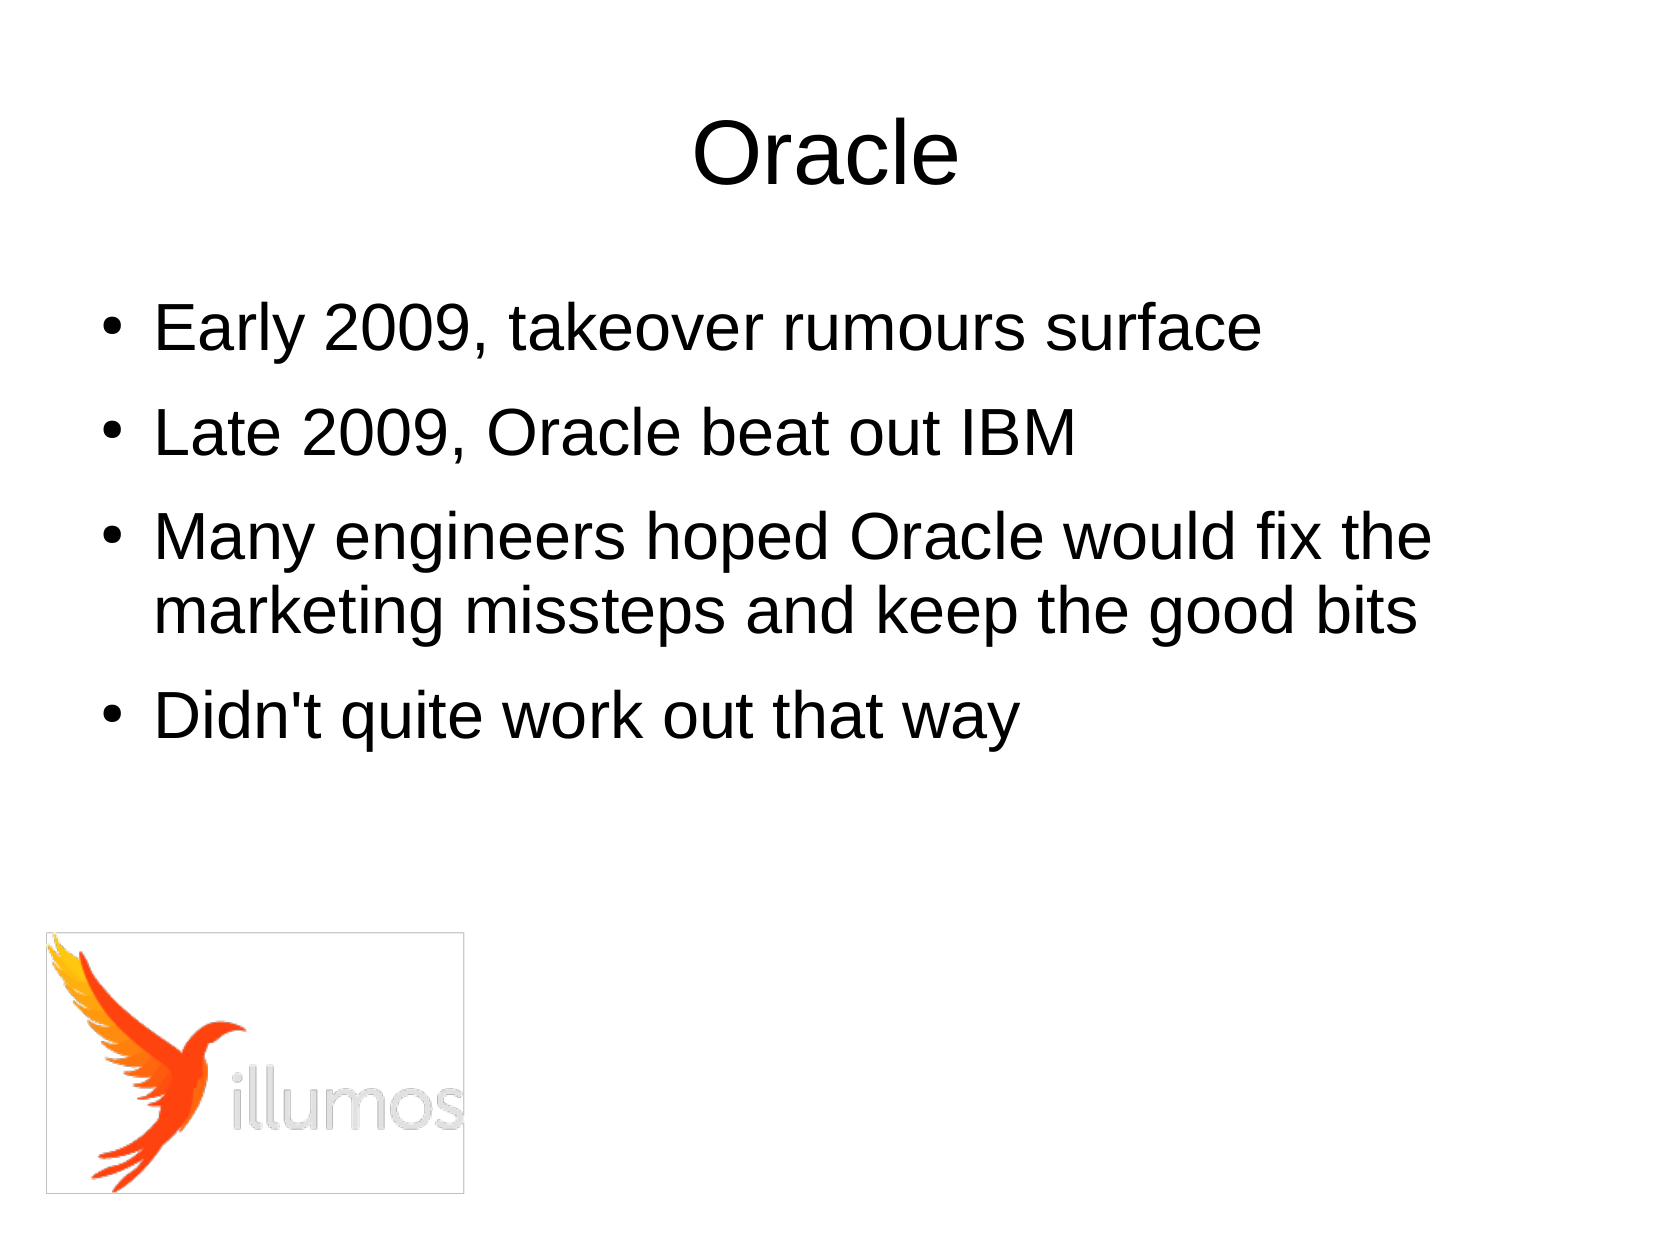

# Oracle
Early 2009, takeover rumours surface
Late 2009, Oracle beat out IBM
Many engineers hoped Oracle would fix the marketing missteps and keep the good bits
Didn't quite work out that way